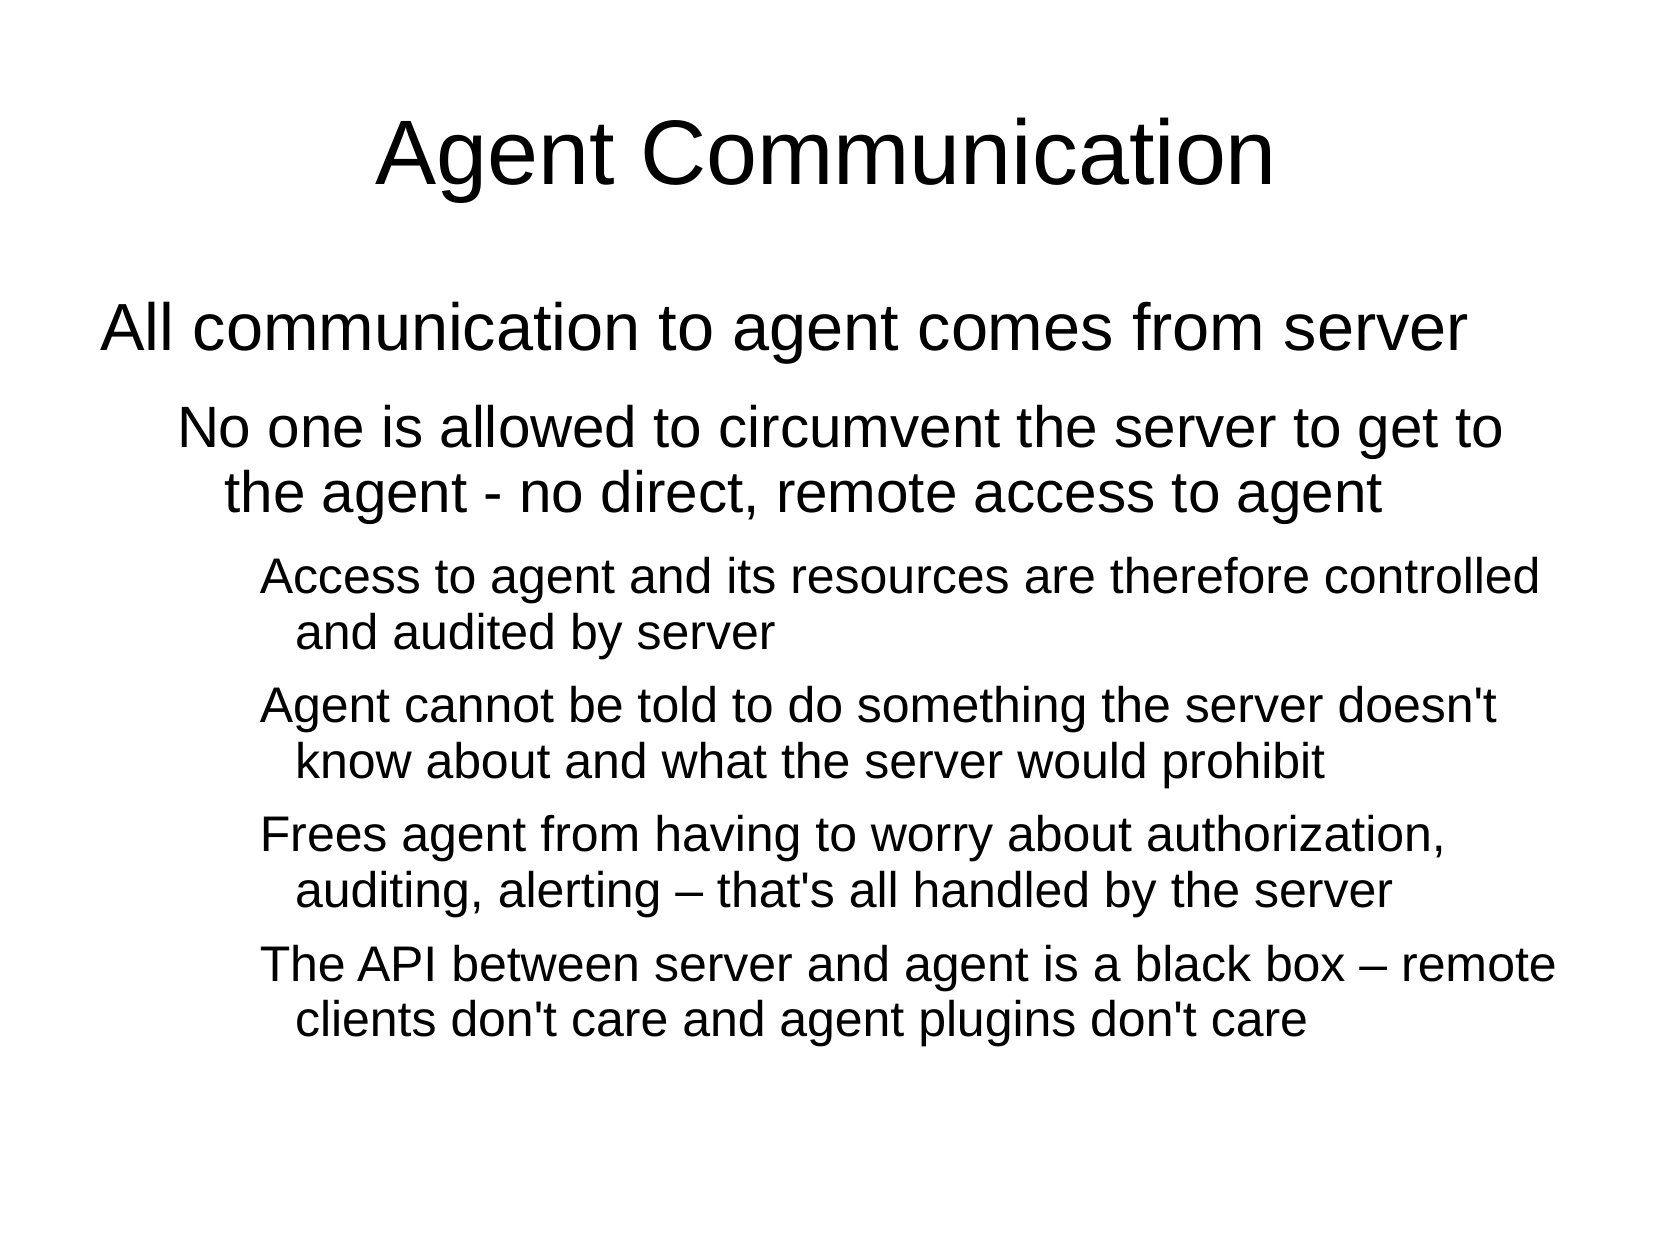

# Agent Communication
All communication to agent comes from server
No one is allowed to circumvent the server to get to the agent - no direct, remote access to agent
Access to agent and its resources are therefore controlled and audited by server
Agent cannot be told to do something the server doesn't know about and what the server would prohibit
Frees agent from having to worry about authorization, auditing, alerting – that's all handled by the server
The API between server and agent is a black box – remote clients don't care and agent plugins don't care